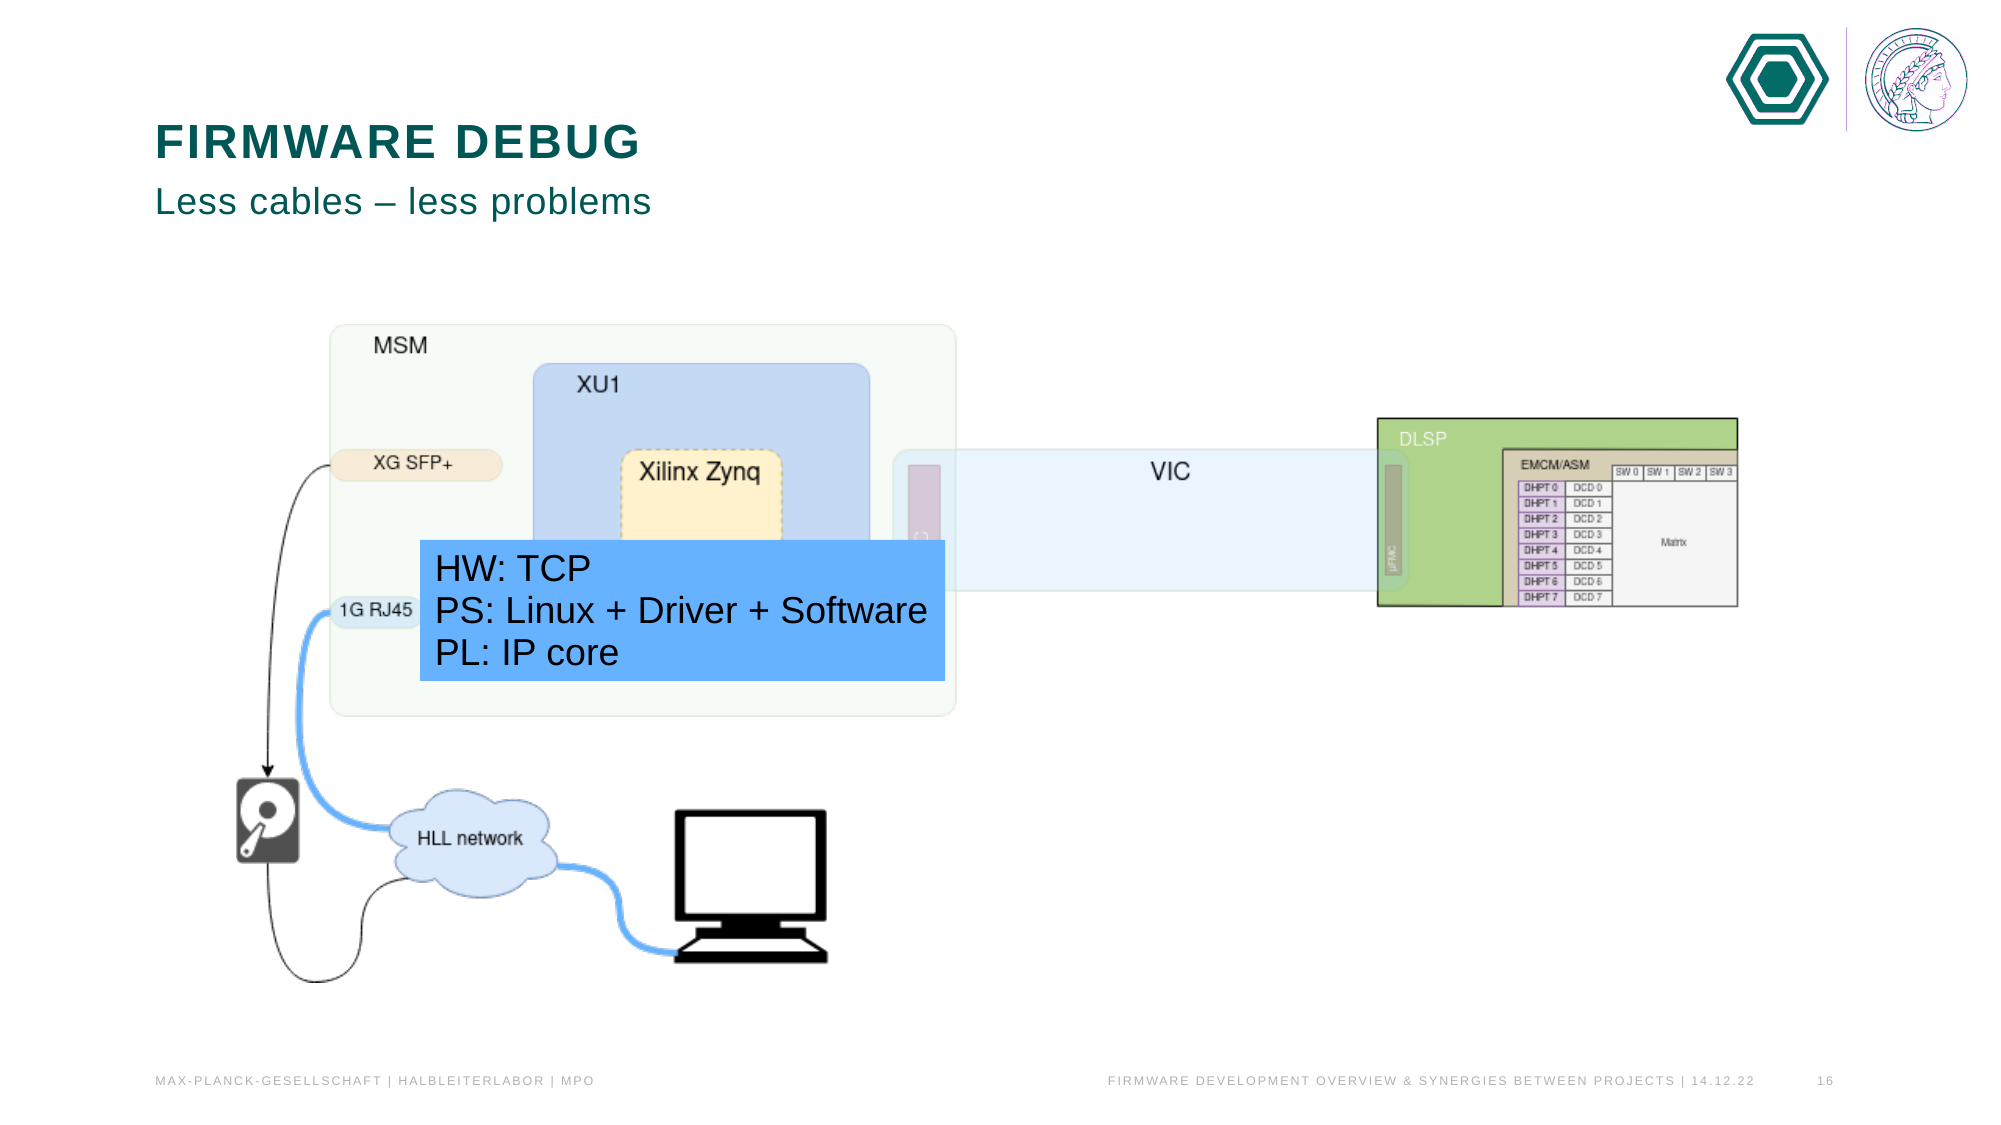

# Firmware debug Less cables – less problems
HW: TCP
PS: Linux + Driver + Software
PL: IP core